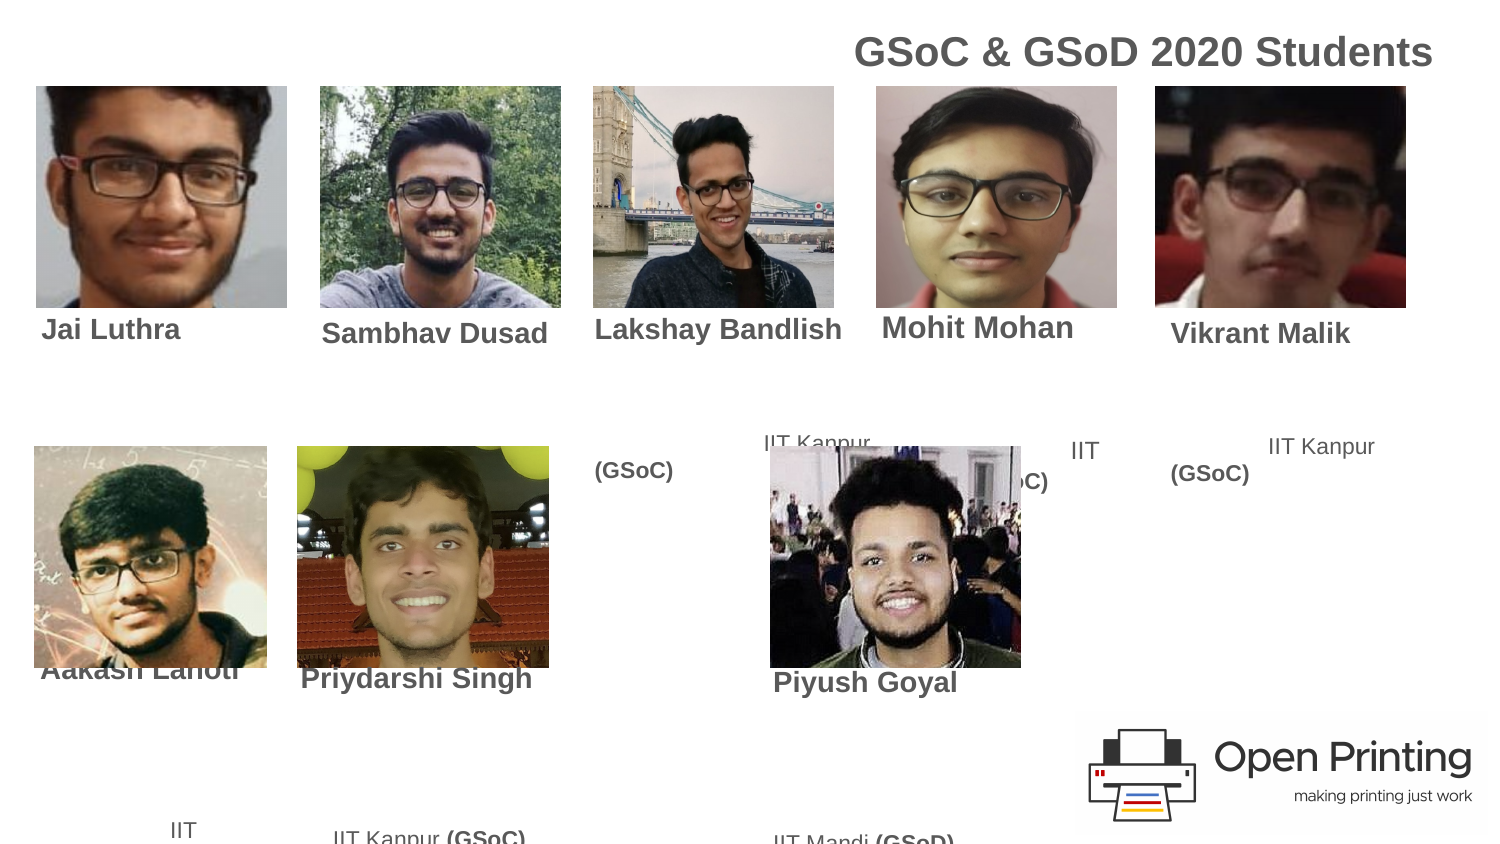

GSoC & GSoD 2020 Students
Mohit Mohan IIT Kanpur (GSoC)
# Jai Luthra IIT Mandi (GSoC)
Lakshay Bandlish IIT Kanpur (GSoC)
Vikrant Malik IIT Kanpur (GSoC)
Sambhav Dusad IIT Mandi (GSoC)
Aakash Lahoti IIT Kanpur (GSoC)
Priydarshi Singh IIT Kanpur (GSoC)
Piyush Goyal IIT Mandi (GSoD)